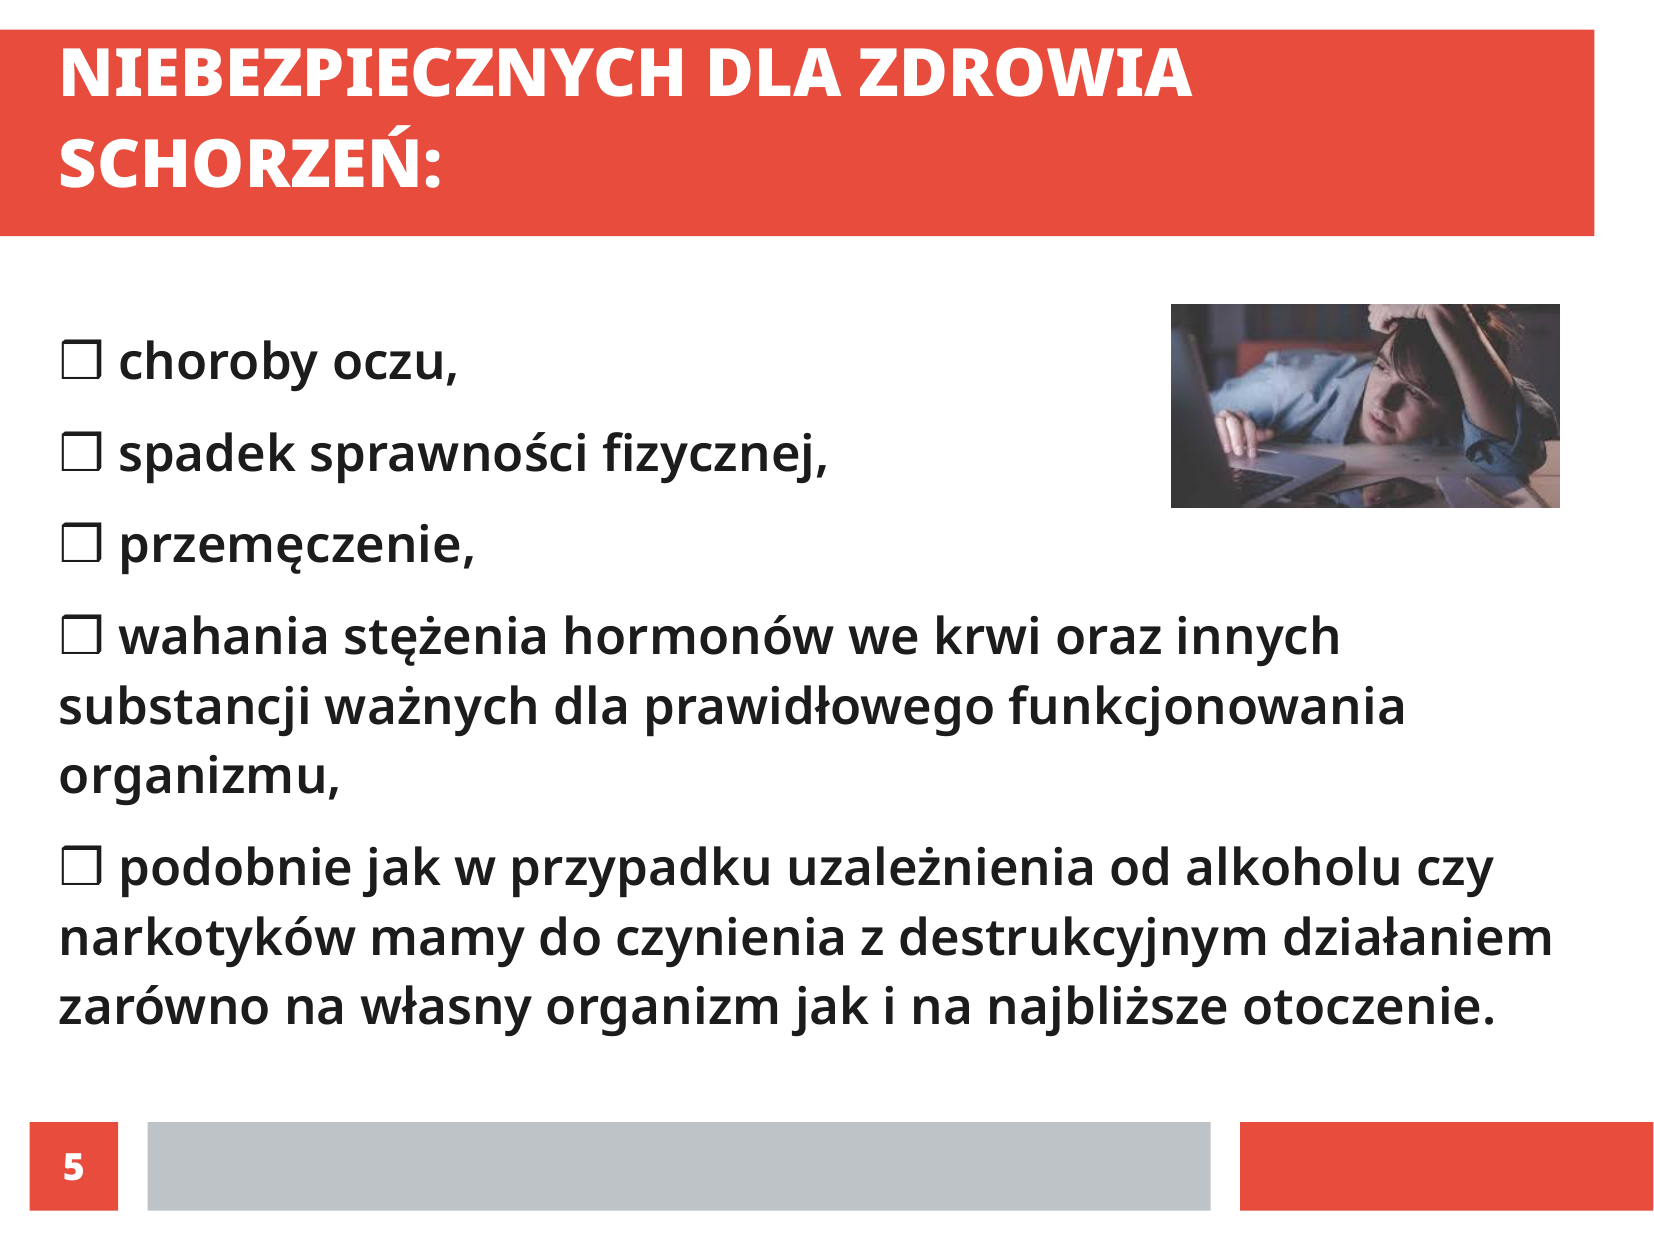

# INFOHOLIZM JEST POWODEM SZEREGU NIEBEZPIECZNYCH DLA ZDROWIA SCHORZEŃ:
❒ choroby oczu,
❒ spadek sprawności fizycznej,
❒ przemęczenie,
❒ wahania stężenia hormonów we krwi oraz innych substancji ważnych dla prawidłowego funkcjonowania organizmu,
❒ podobnie jak w przypadku uzależnienia od alkoholu czy narkotyków mamy do czynienia z destrukcyjnym działaniem zarówno na własny organizm jak i na najbliższe otoczenie.
5